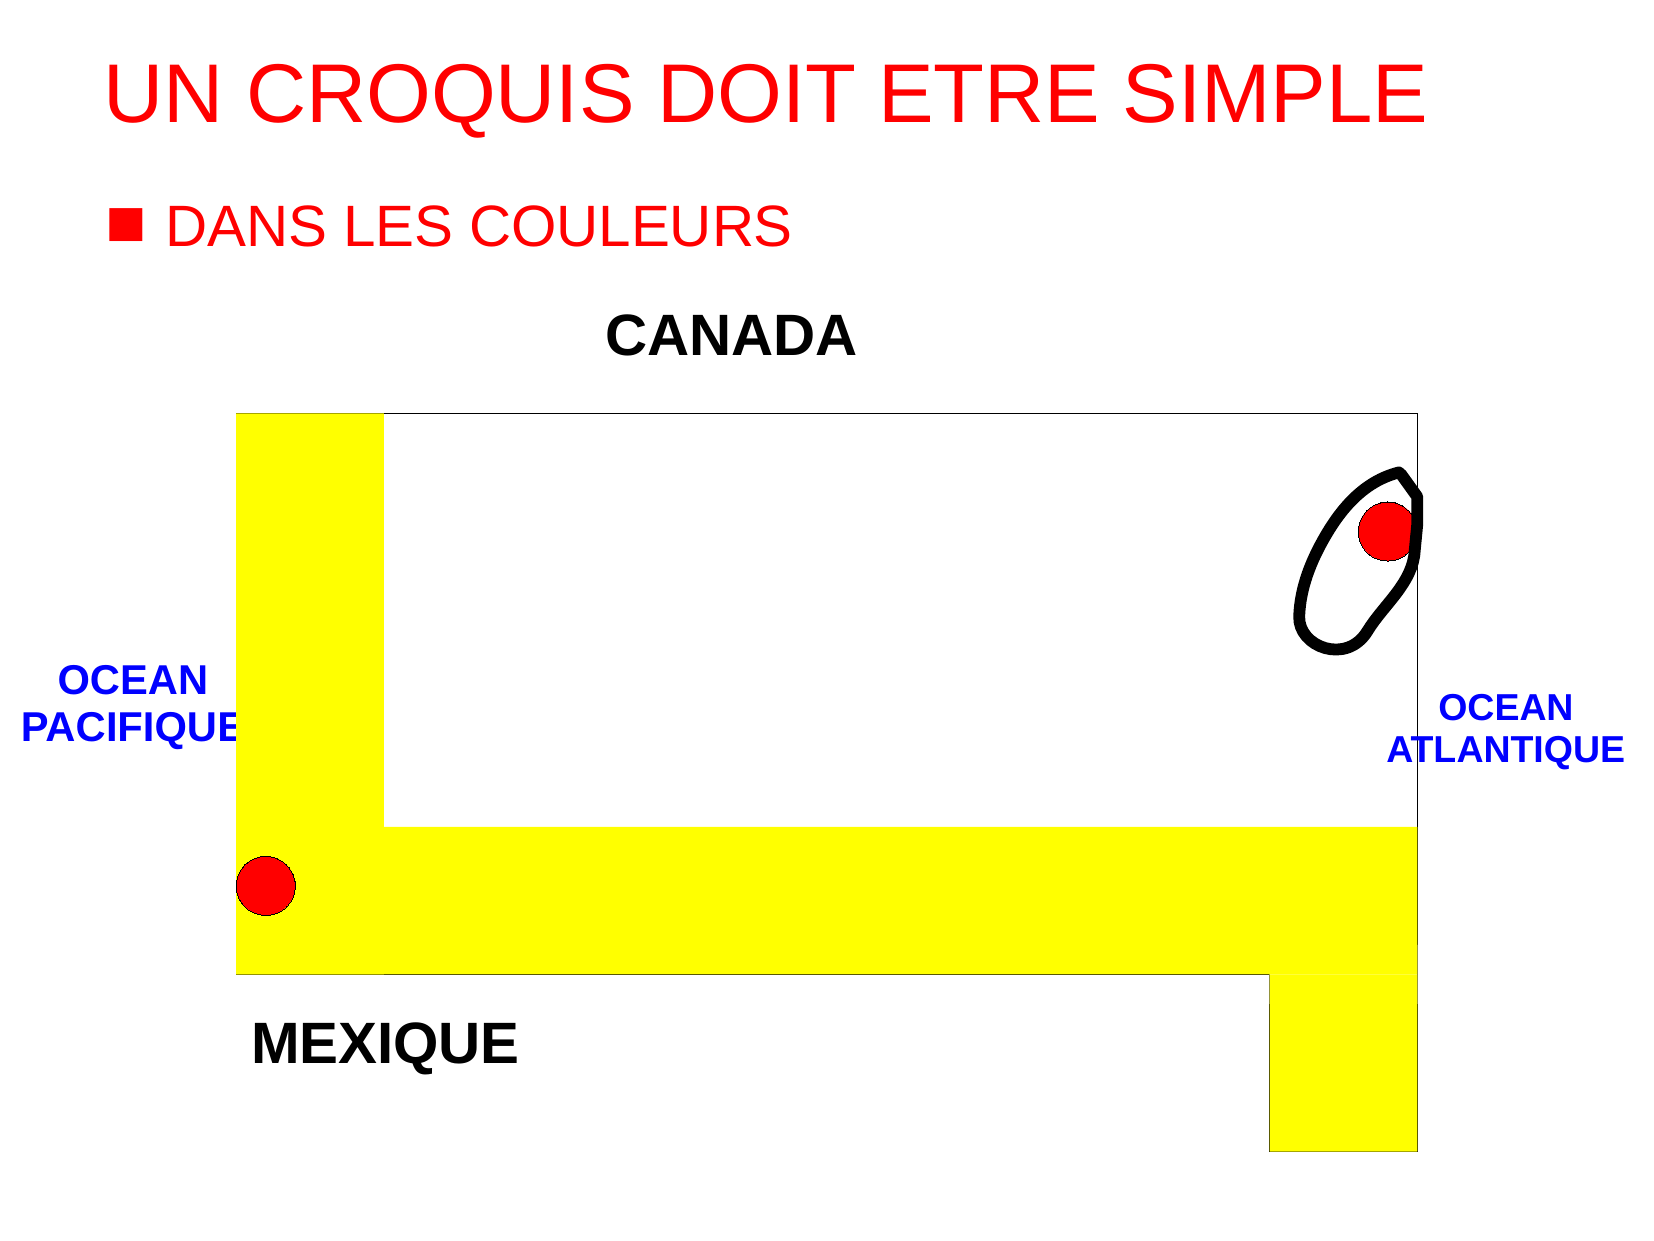

UN CROQUIS DOIT ETRE SIMPLE
 DANS LES COULEURS
CANADA
OCEAN
PACIFIQUE
OCEAN
ATLANTIQUE
MEXIQUE